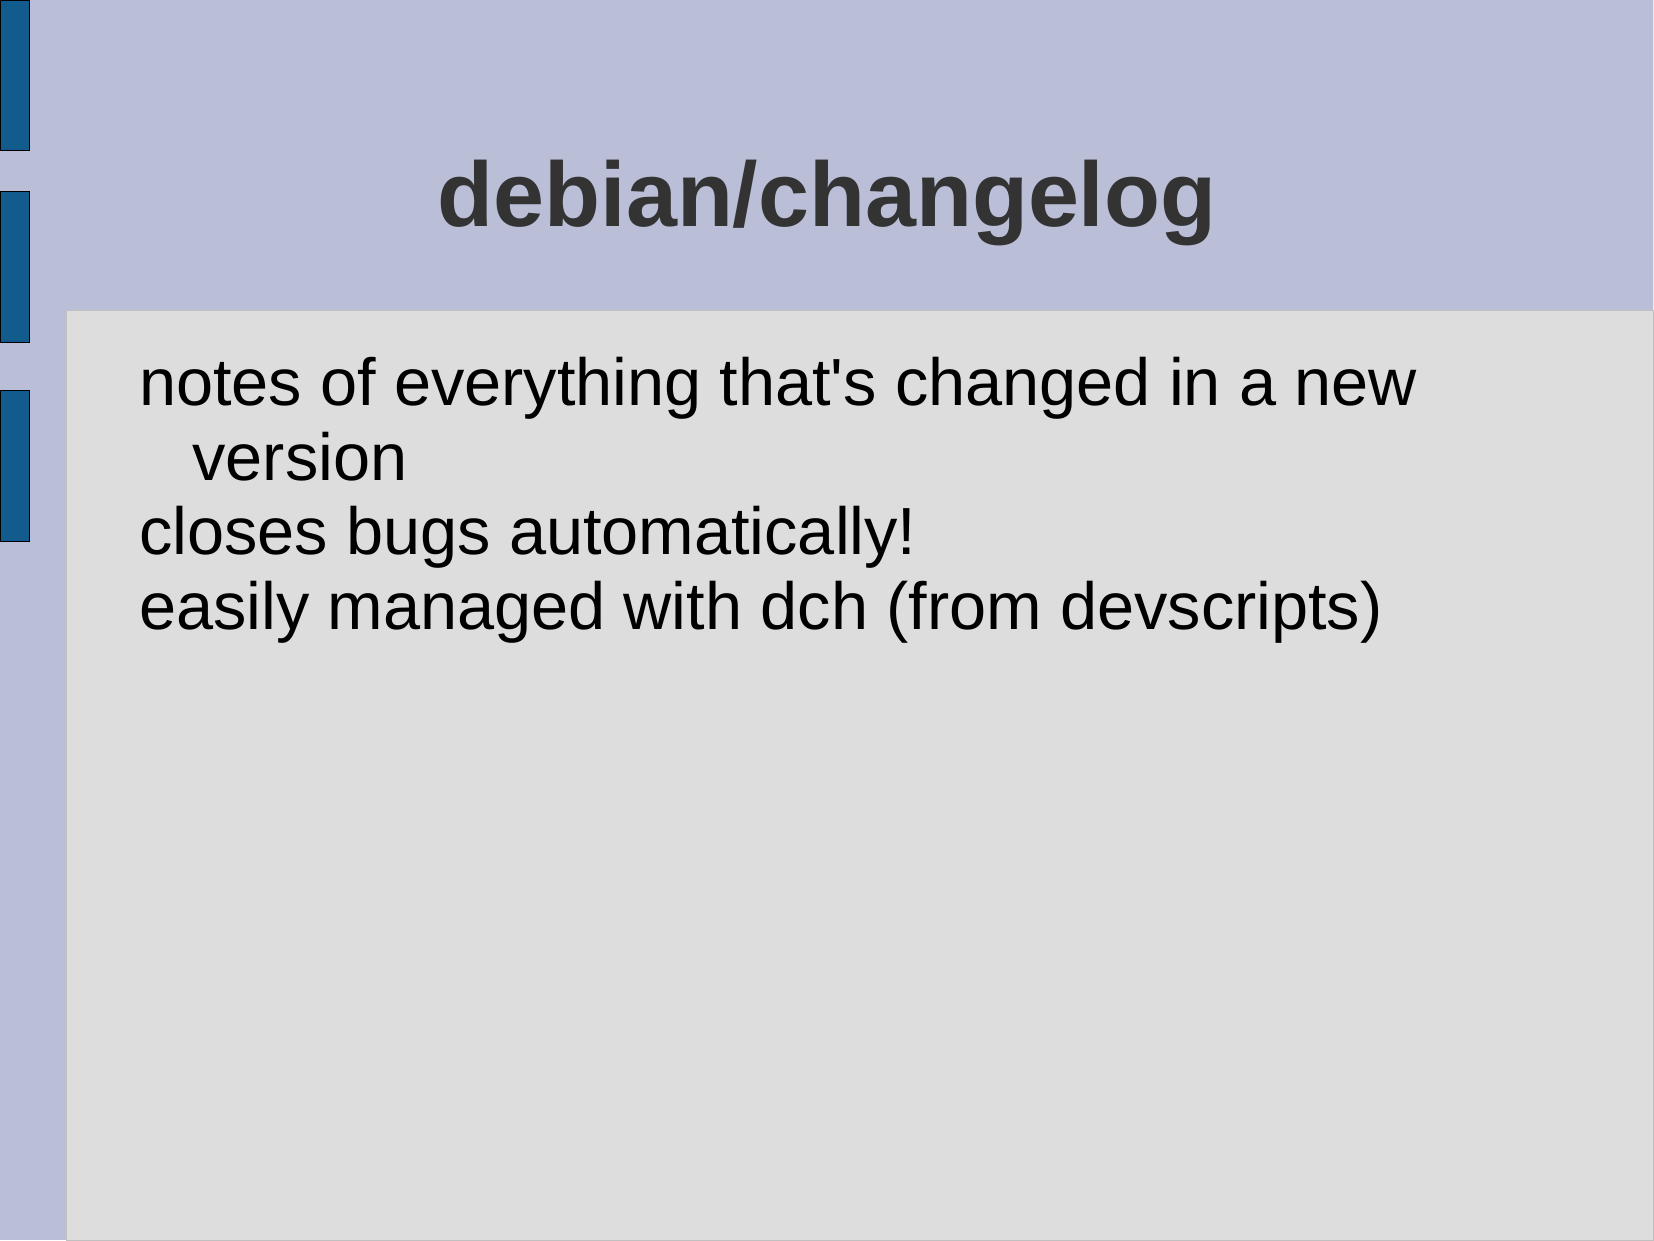

# debian/changelog
notes of everything that's changed in a new version
closes bugs automatically!
easily managed with dch (from devscripts)